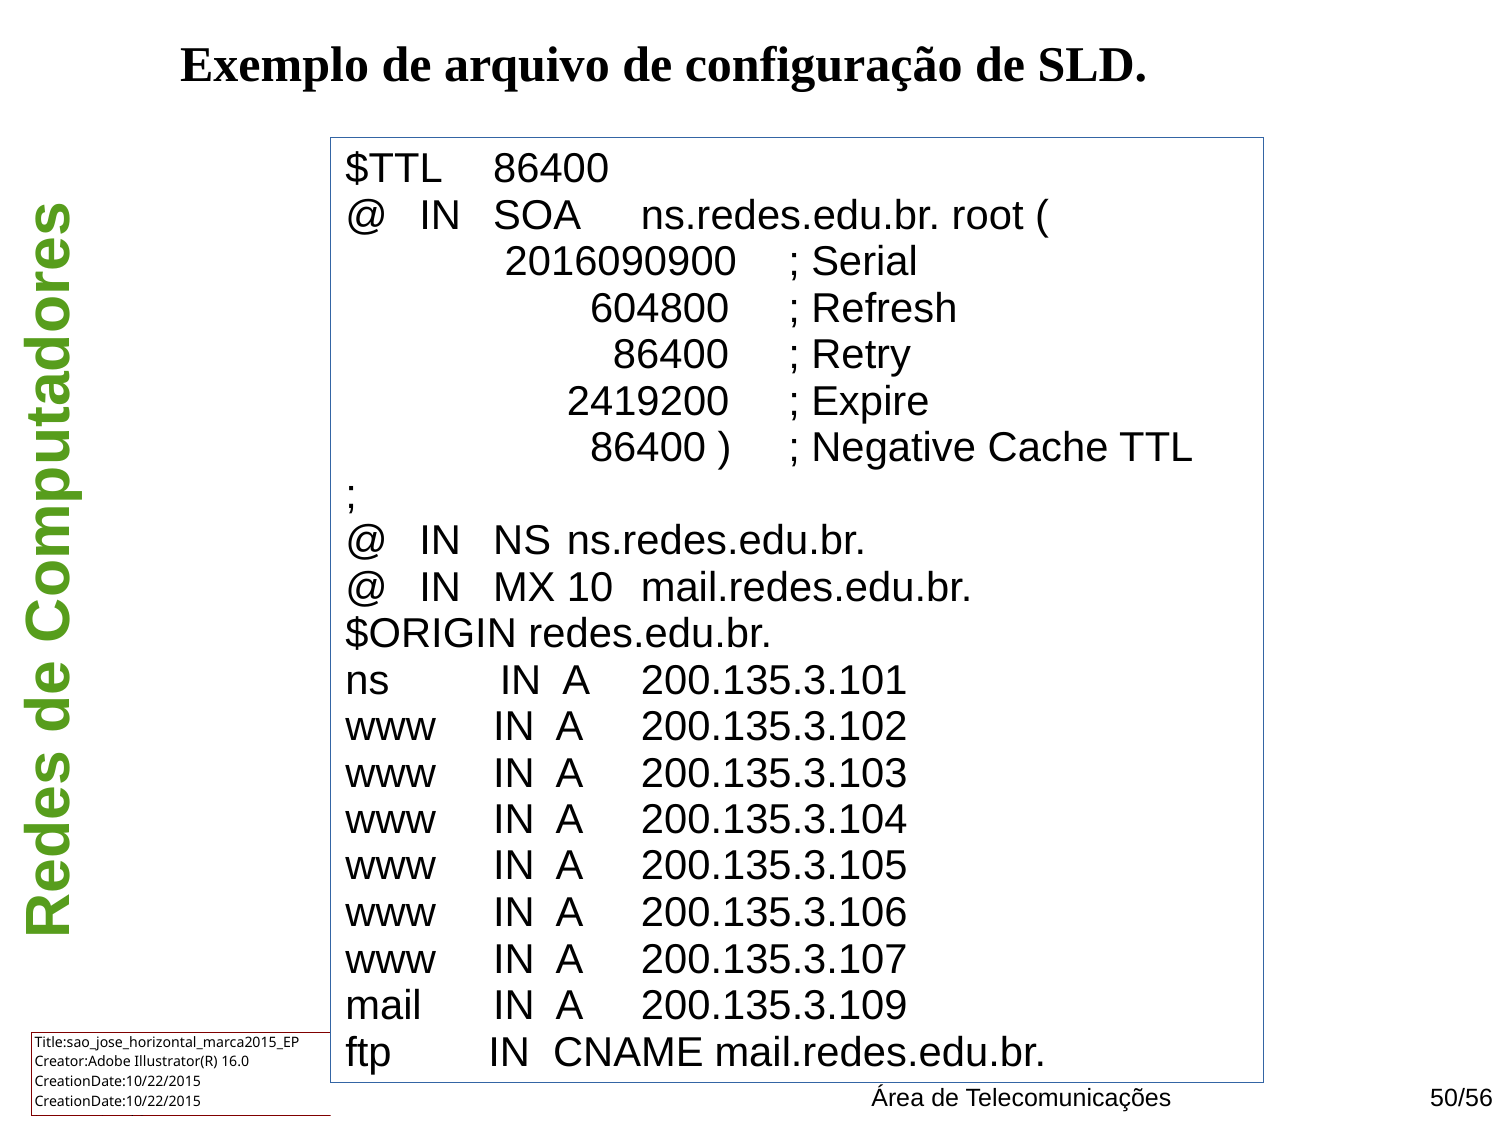

Exemplo de arquivo de configuração de SLD.
$TTL	86400
@	IN	SOA	ns.redes.edu.br. root (
		 2016090900	; Serial
			 604800	; Refresh
			 86400	; Retry
			2419200	; Expire
			 86400 ) 	; Negative Cache TTL
;
@	IN	NS	ns.redes.edu.br.
@	IN	MX	10	mail.redes.edu.br.
$ORIGIN redes.edu.br.
ns	 IN A	200.135.3.101
www	IN A	200.135.3.102
www	IN A	200.135.3.103
www	IN A	200.135.3.104
www	IN A	200.135.3.105
www	IN A	200.135.3.106
www	IN A	200.135.3.107
mail	IN A	200.135.3.109
ftp	 IN CNAME	mail.redes.edu.br.